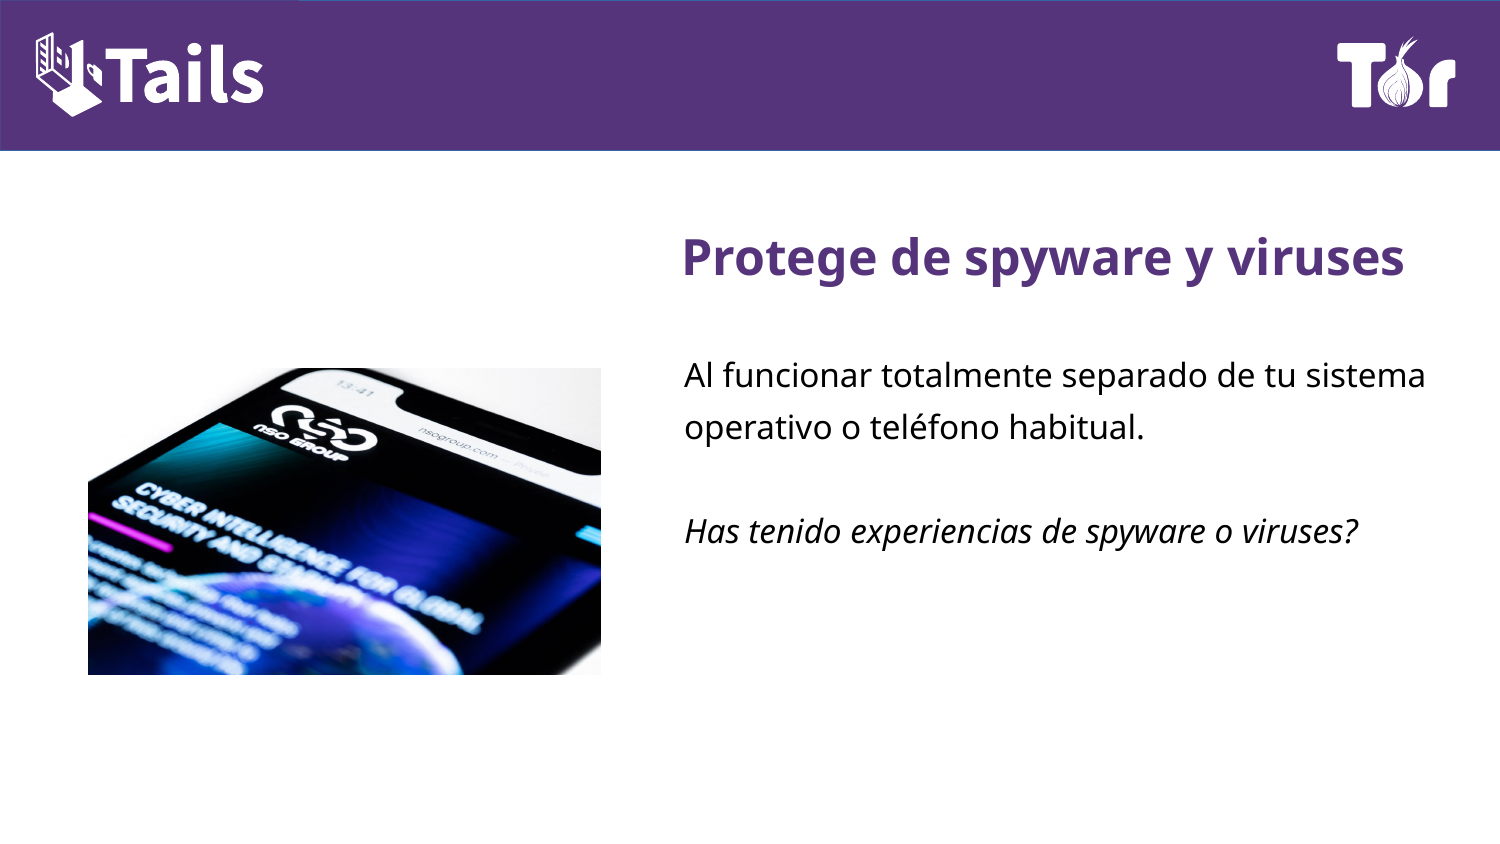

# Protege de spyware y viruses
Al funcionar totalmente separado de tu sistema operativo o teléfono habitual.
Has tenido experiencias de spyware o viruses?